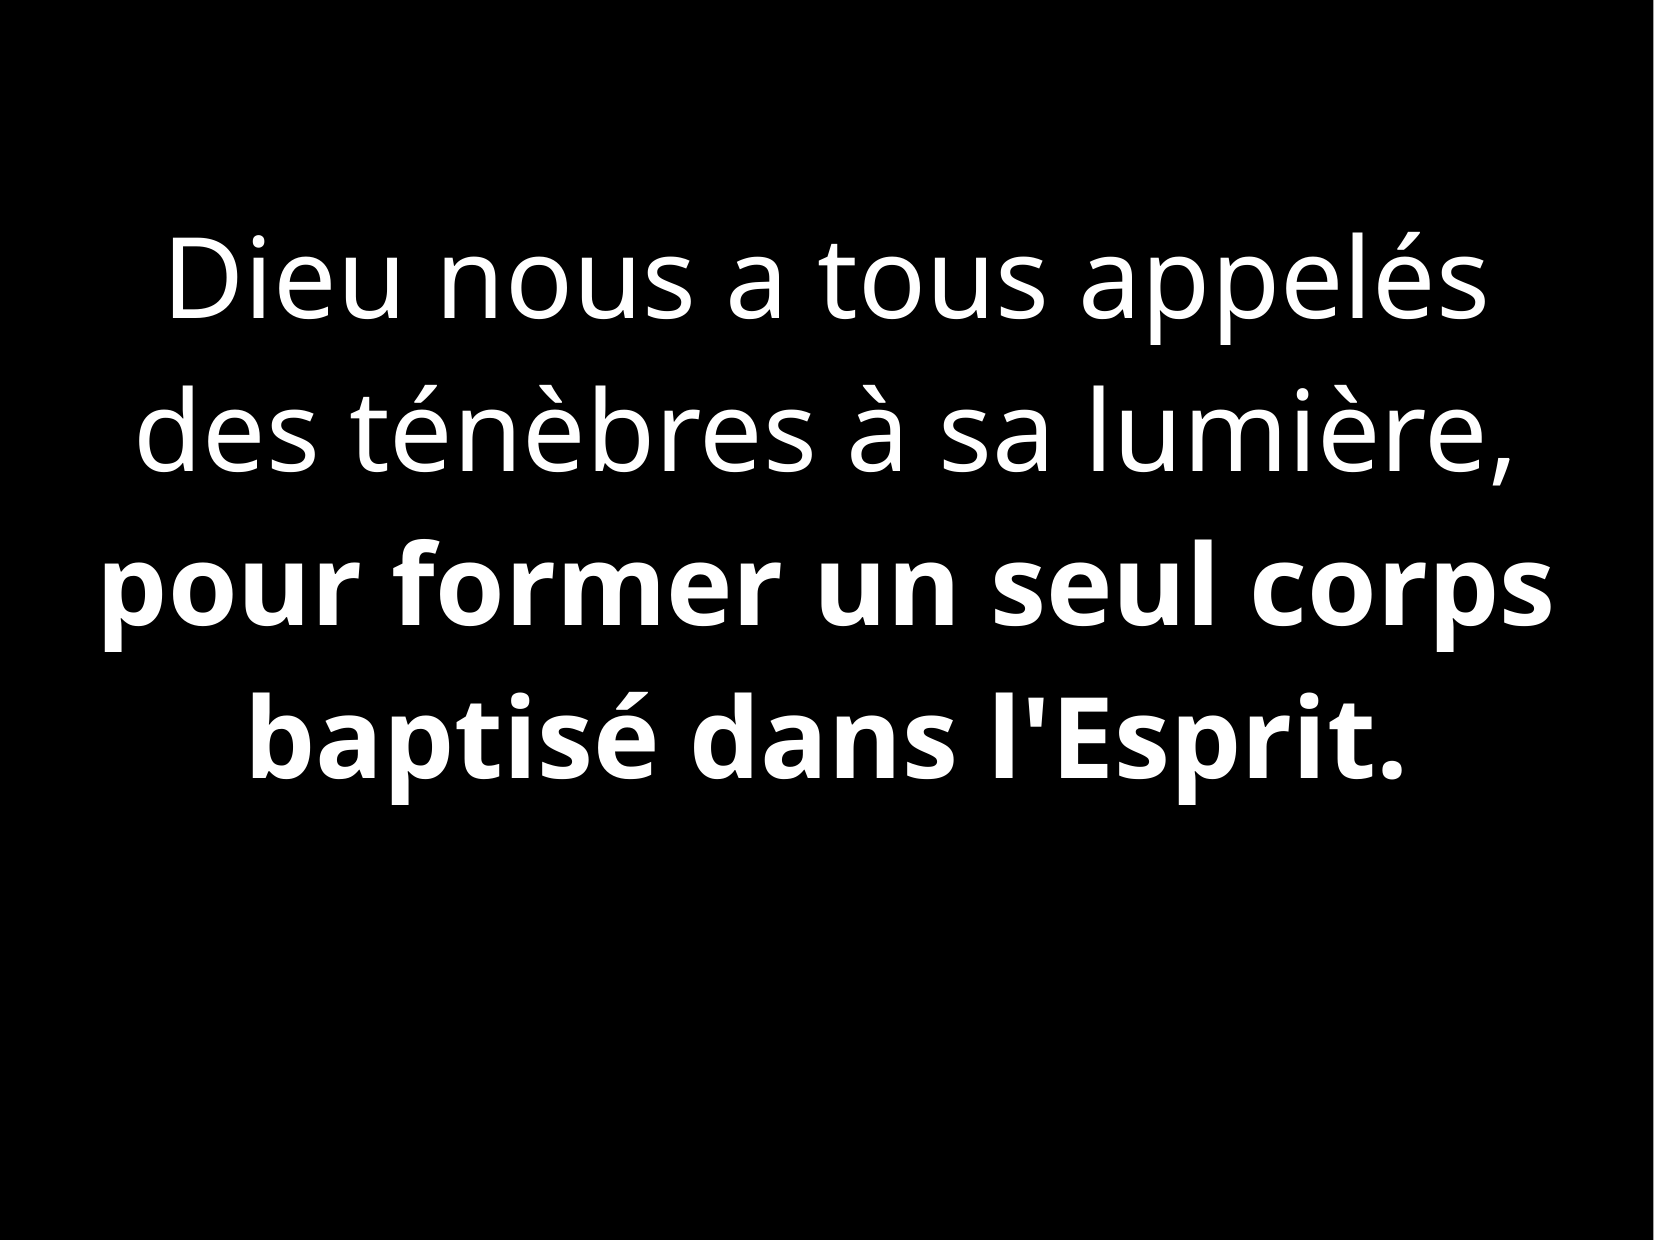

# Dieu nous a tous appelés des ténèbres à sa lumière, pour former un seul corps baptisé dans l'Esprit.